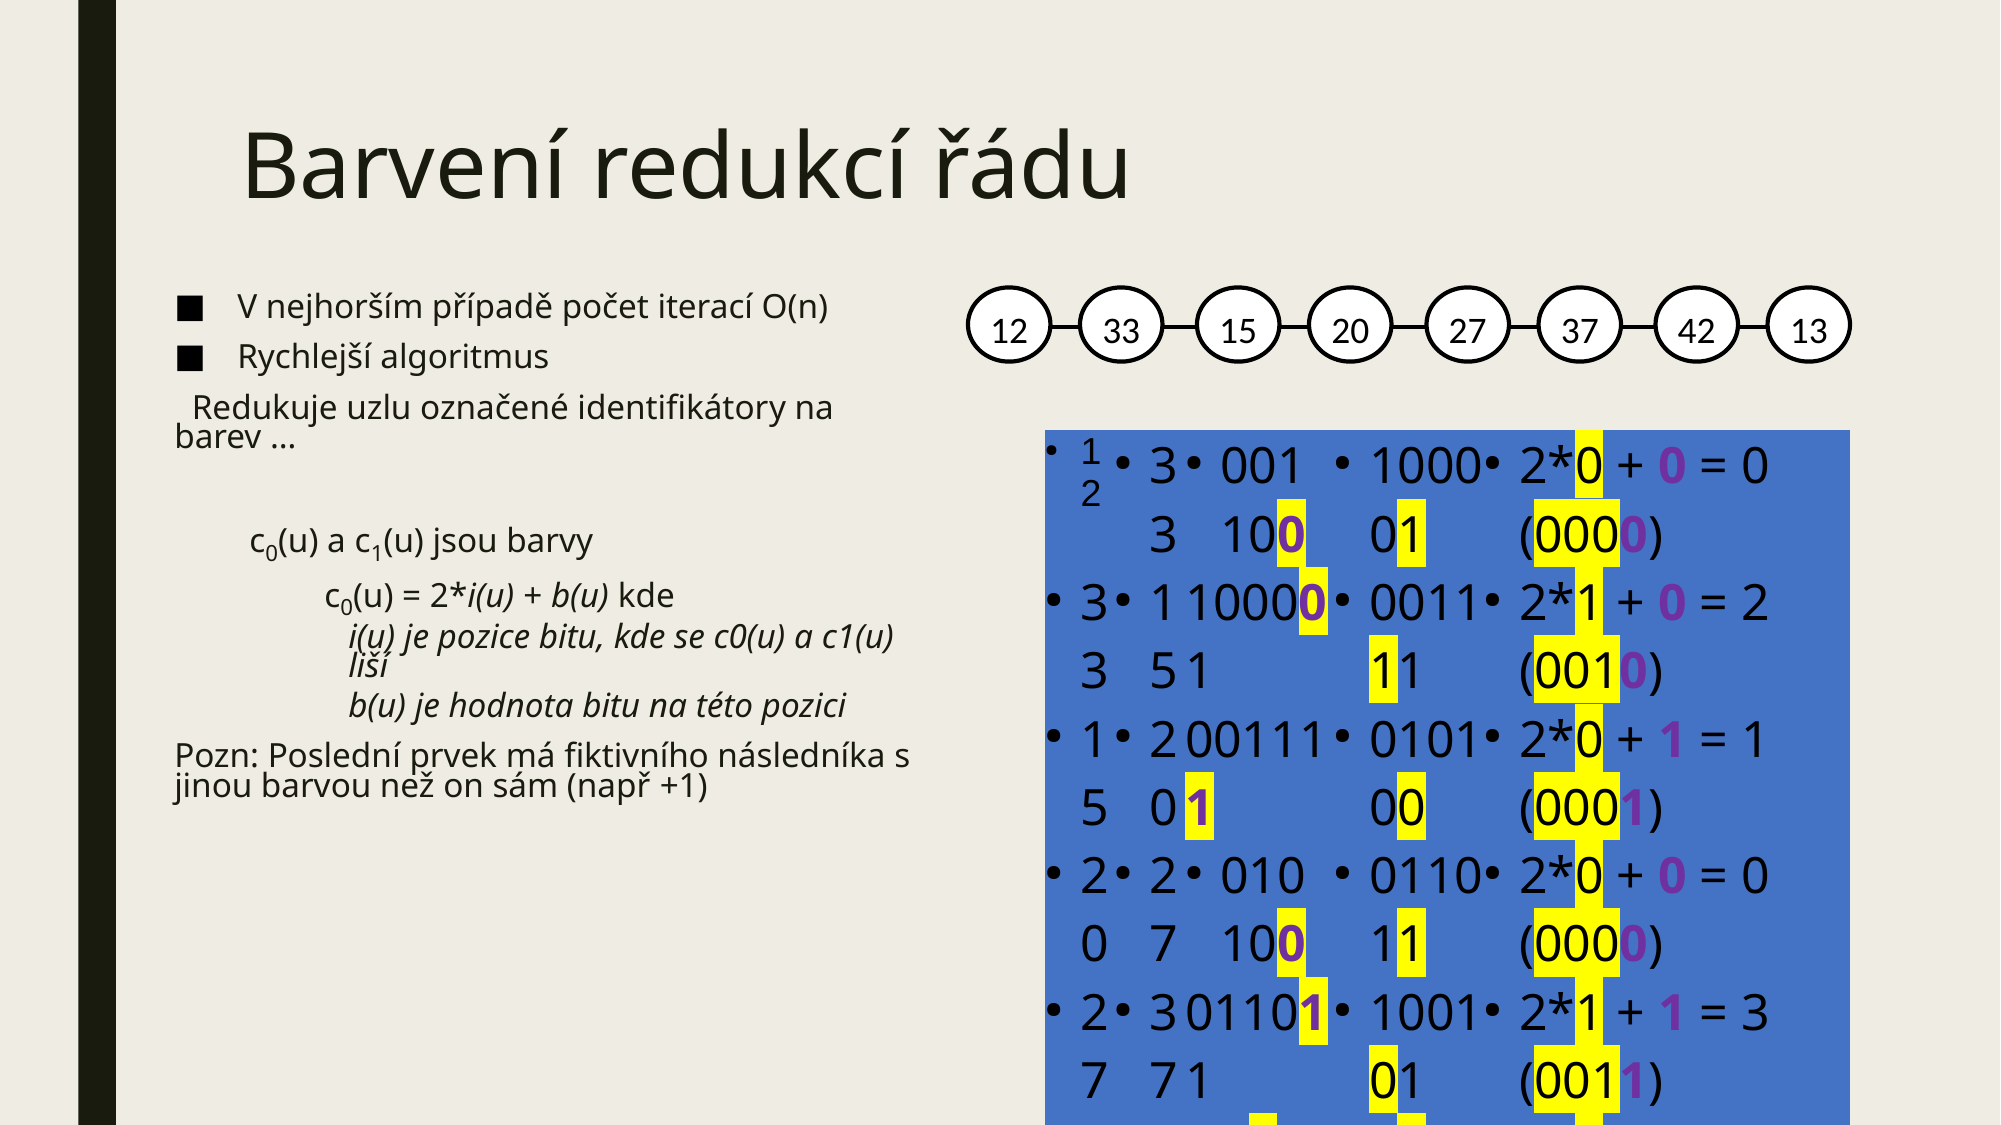

# Barvení redukcí řádu
V nejhorším případě počet iterací O(n)
Rychlejší algoritmus
 Redukuje uzlu označené identifikátory na barev …
	c0(u) a c1(u) jsou barvy
 	c0(u) = 2*i(u) + b(u) kde
i(u) je pozice bitu, kde se c0(u) a c1(u) liší
b(u) je hodnota bitu na této pozici
Pozn: Poslední prvek má fiktivního následníka s jinou barvou než on sám (např +1)
12
33
15
20
27
37
42
13
| 12 | 33 | 001100 | 100001 | 2\*0 + 0 = 0 (0000) |
| --- | --- | --- | --- | --- |
| 33 | 15 | 100001 | 001111 | 2\*1 + 0 = 2 (0010) |
| 15 | 20 | 001111 | 010100 | 2\*0 + 1 = 1 (0001) |
| 20 | 27 | 010100 | 011011 | 2\*0 + 0 = 0 (0000) |
| 27 | 37 | 011011 | 100101 | 2\*1 + 1 = 3 (0011) |
| 37 | 42 | 100101 | 010101 | 2\*5 + 0 = 10 (1010) |
| 42 | 13 | 010101 | 001101 | 2\*4 + 0 = 8 (1000) |
| 13 | 14 | 001101 | 001110 | 2\*4 + 1 = 1 (0001) |